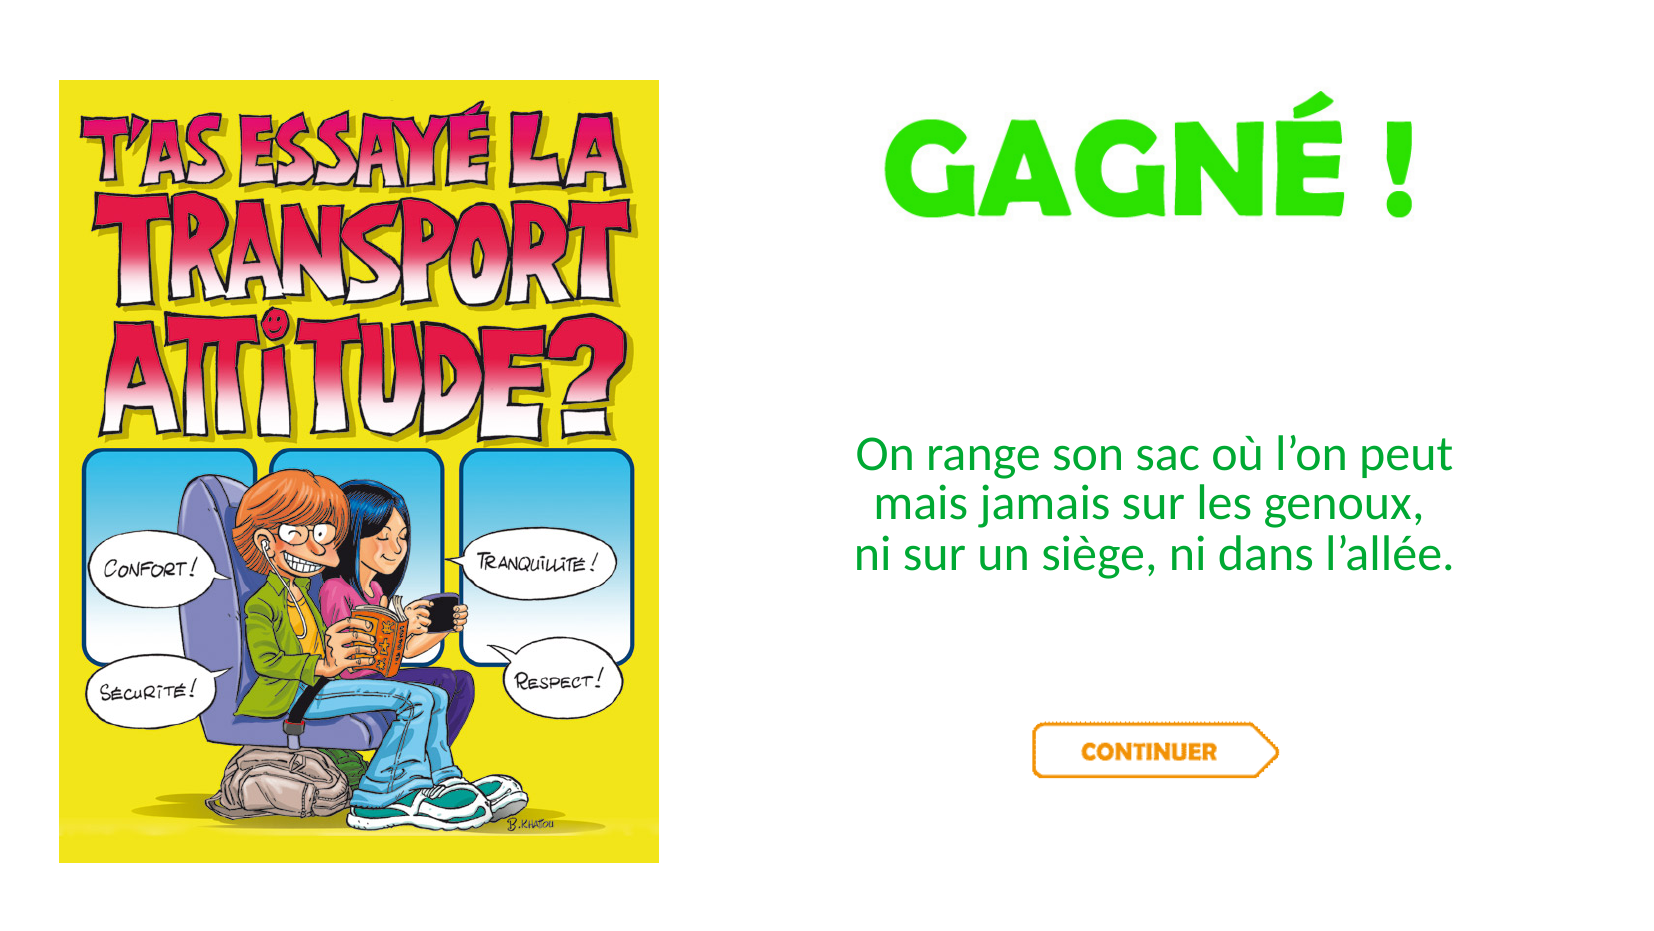

On range son sac où l’on peut
mais jamais sur les genoux,
ni sur un siège, ni dans l’allée.